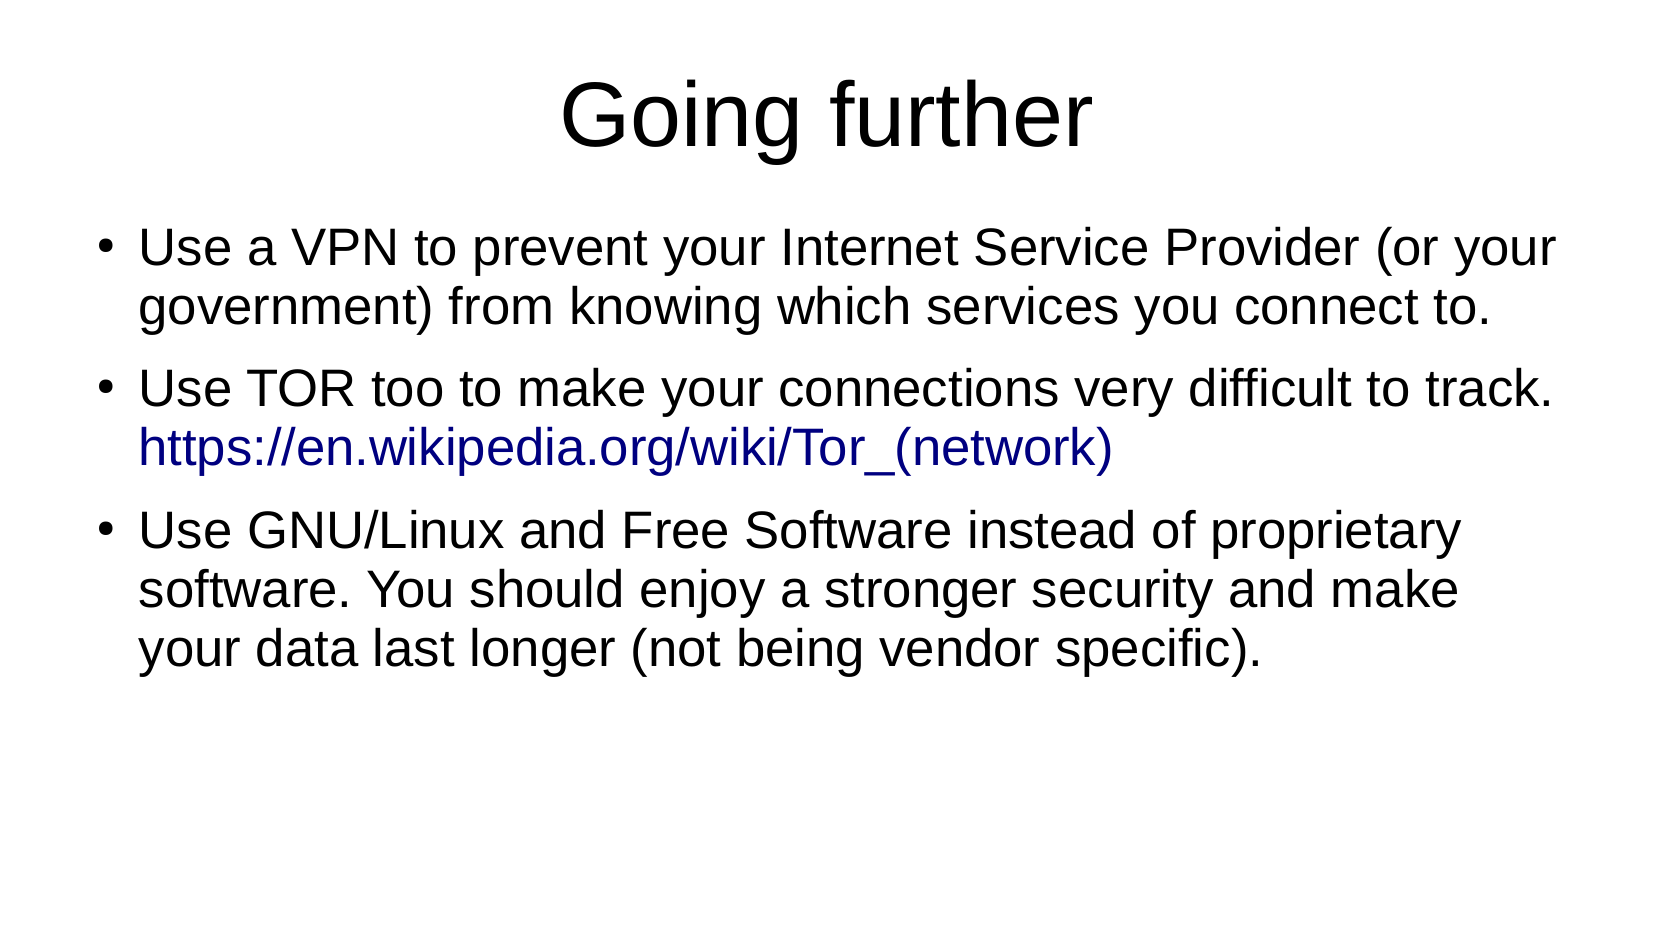

# Going further
Use a VPN to prevent your Internet Service Provider (or your government) from knowing which services you connect to.
Use TOR too to make your connections very difficult to track.
https://en.wikipedia.org/wiki/Tor_(network)
Use GNU/Linux and Free Software instead of proprietary software. You should enjoy a stronger security and make your data last longer (not being vendor specific).